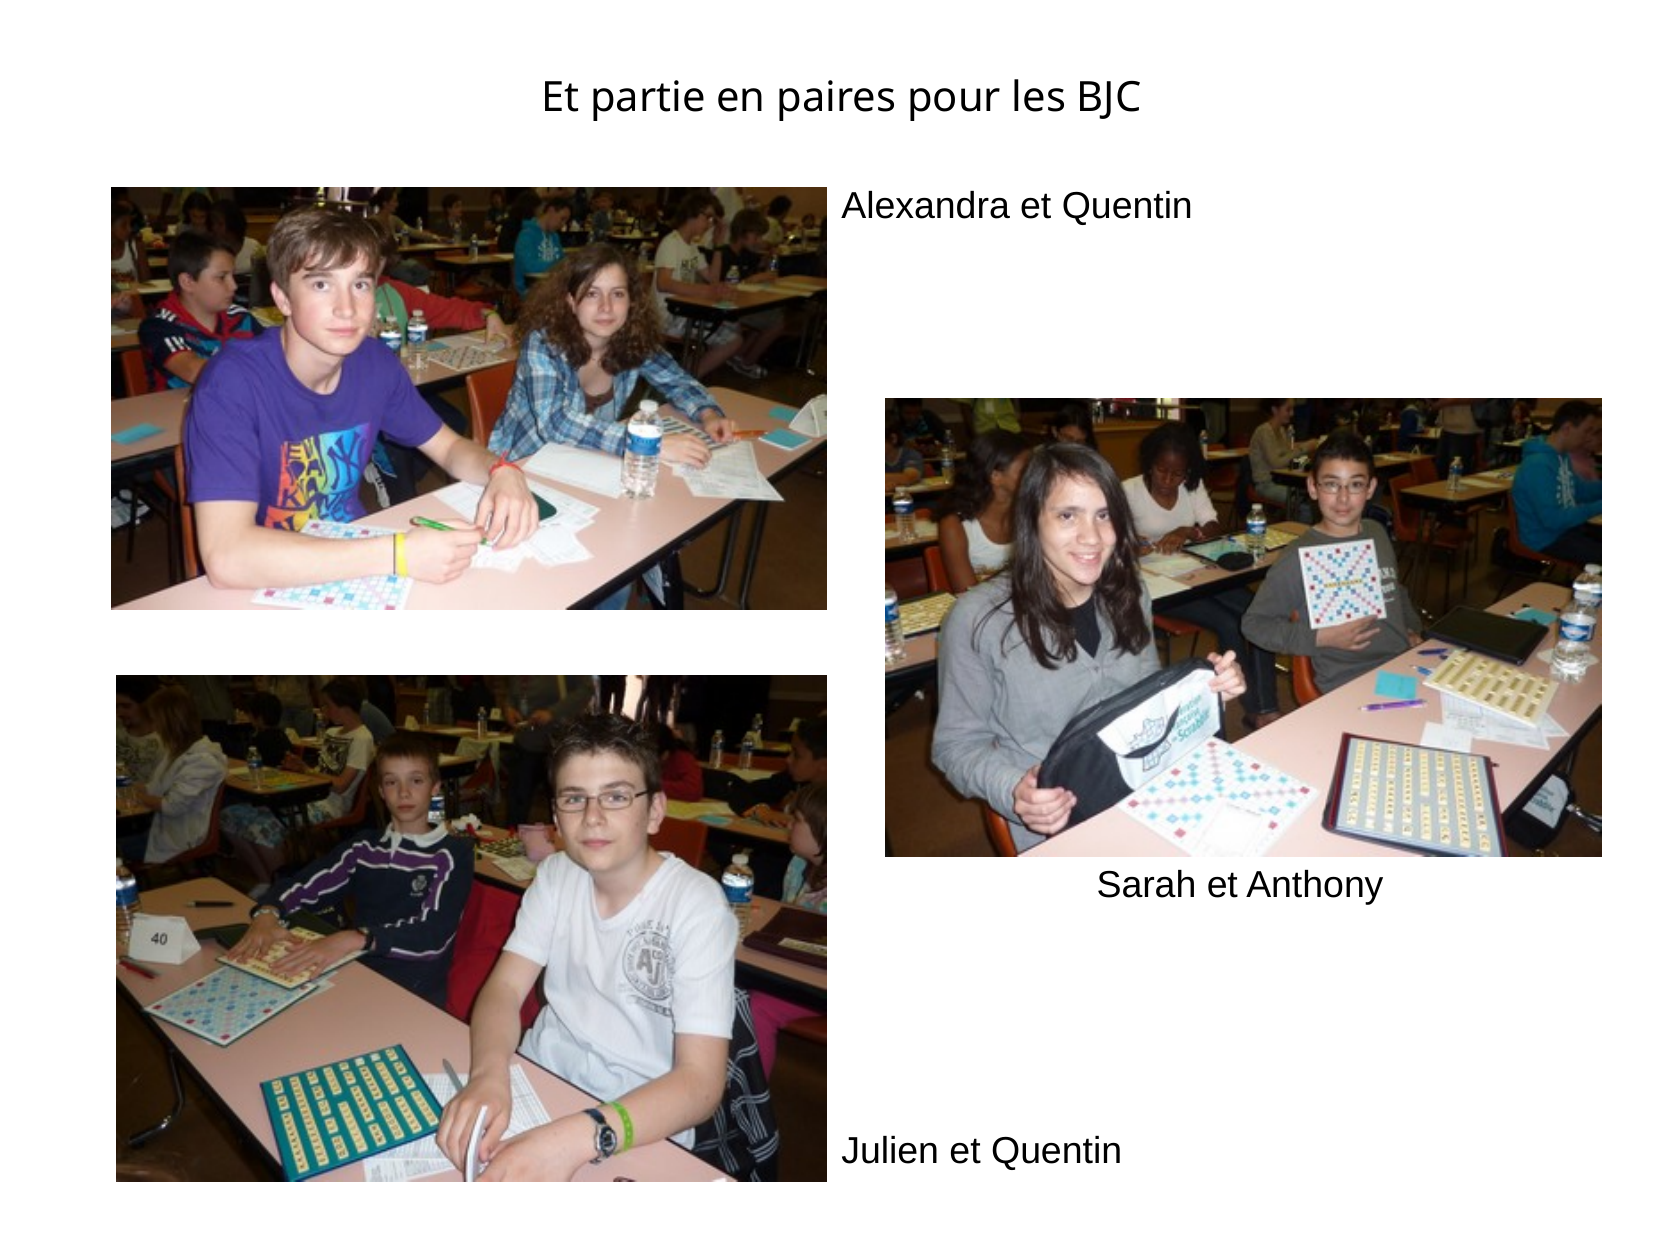

Et partie en paires pour les BJC
Alexandra et Quentin
Sarah et Anthony
Julien et Quentin